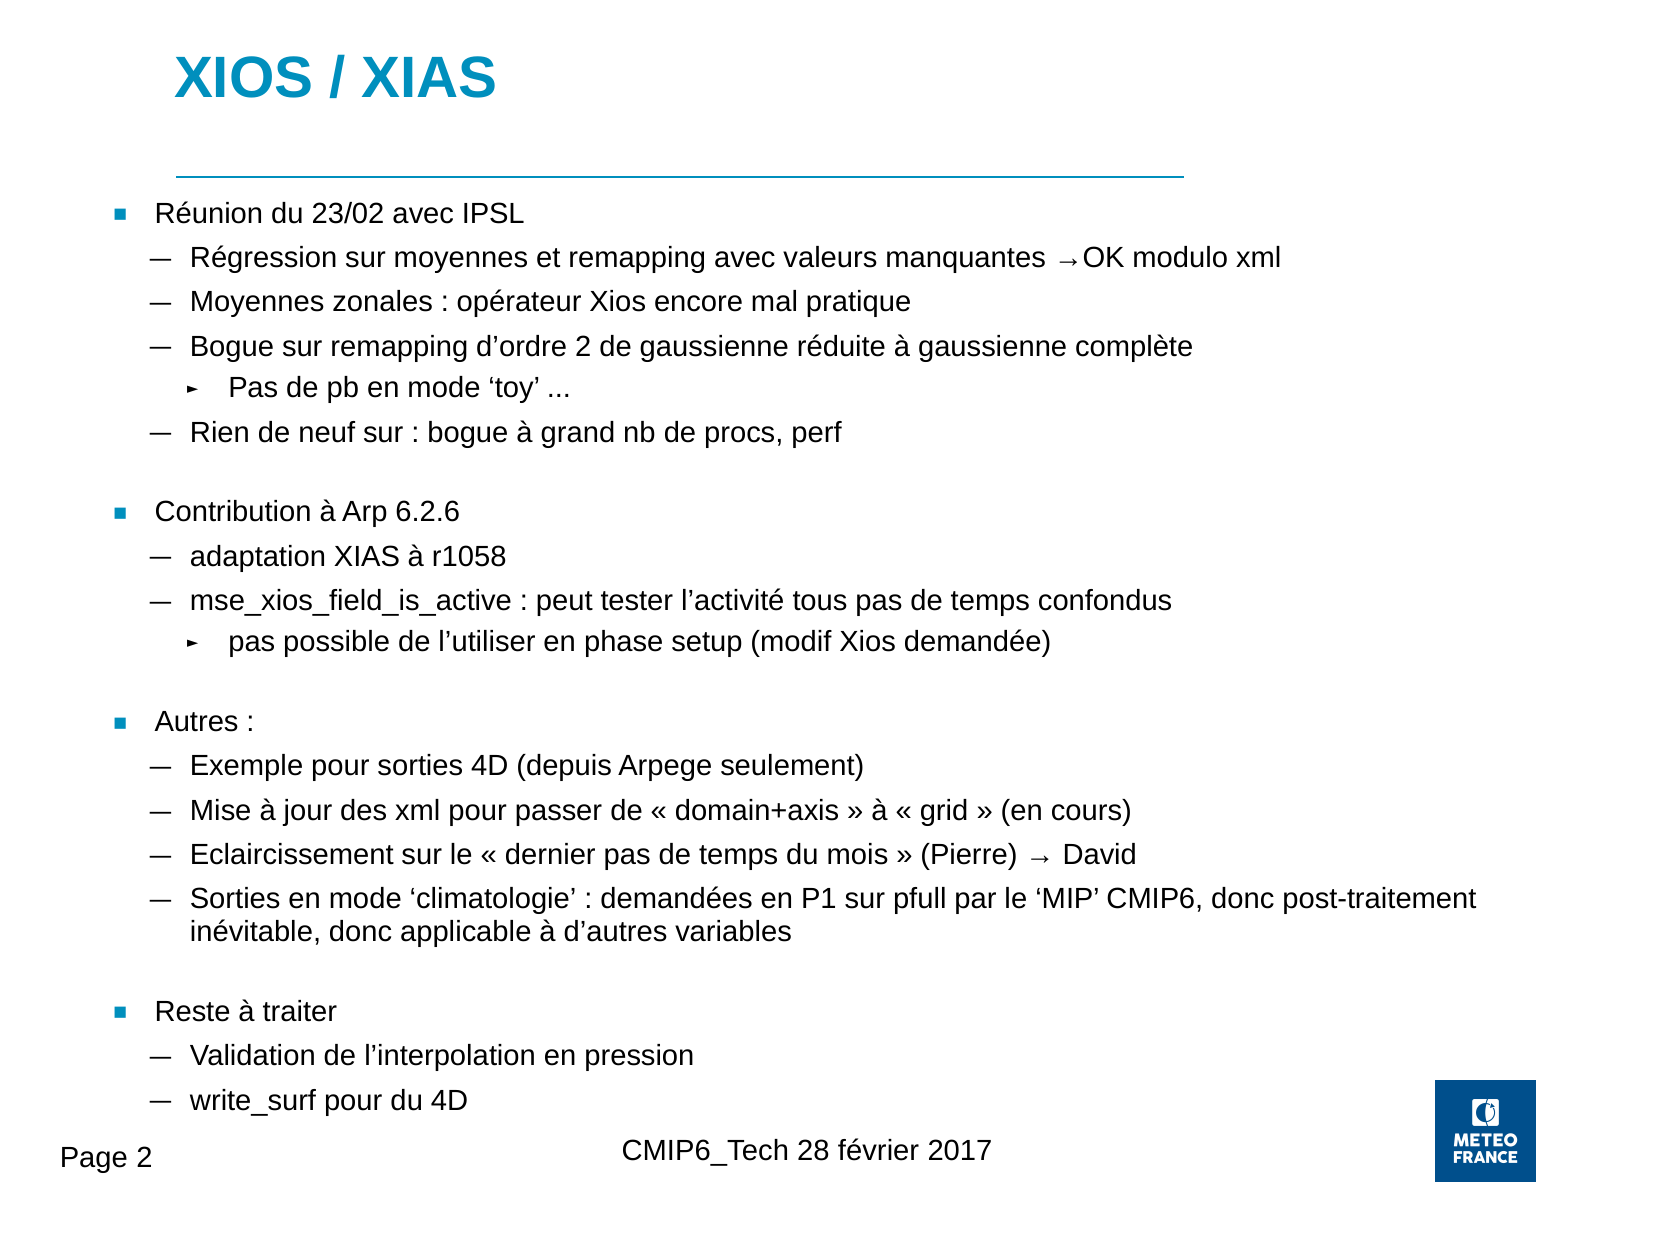

# XIOS / XIAS
Réunion du 23/02 avec IPSL
Régression sur moyennes et remapping avec valeurs manquantes →OK modulo xml
Moyennes zonales : opérateur Xios encore mal pratique
Bogue sur remapping d’ordre 2 de gaussienne réduite à gaussienne complète
Pas de pb en mode ‘toy’ ...
Rien de neuf sur : bogue à grand nb de procs, perf
Contribution à Arp 6.2.6
adaptation XIAS à r1058
mse_xios_field_is_active : peut tester l’activité tous pas de temps confondus
pas possible de l’utiliser en phase setup (modif Xios demandée)
Autres :
Exemple pour sorties 4D (depuis Arpege seulement)
Mise à jour des xml pour passer de « domain+axis » à « grid » (en cours)
Eclaircissement sur le « dernier pas de temps du mois » (Pierre) → David
Sorties en mode ‘climatologie’ : demandées en P1 sur pfull par le ‘MIP’ CMIP6, donc post-traitement inévitable, donc applicable à d’autres variables
Reste à traiter
Validation de l’interpolation en pression
write_surf pour du 4D
CMIP6_Tech 28 février 2017
2